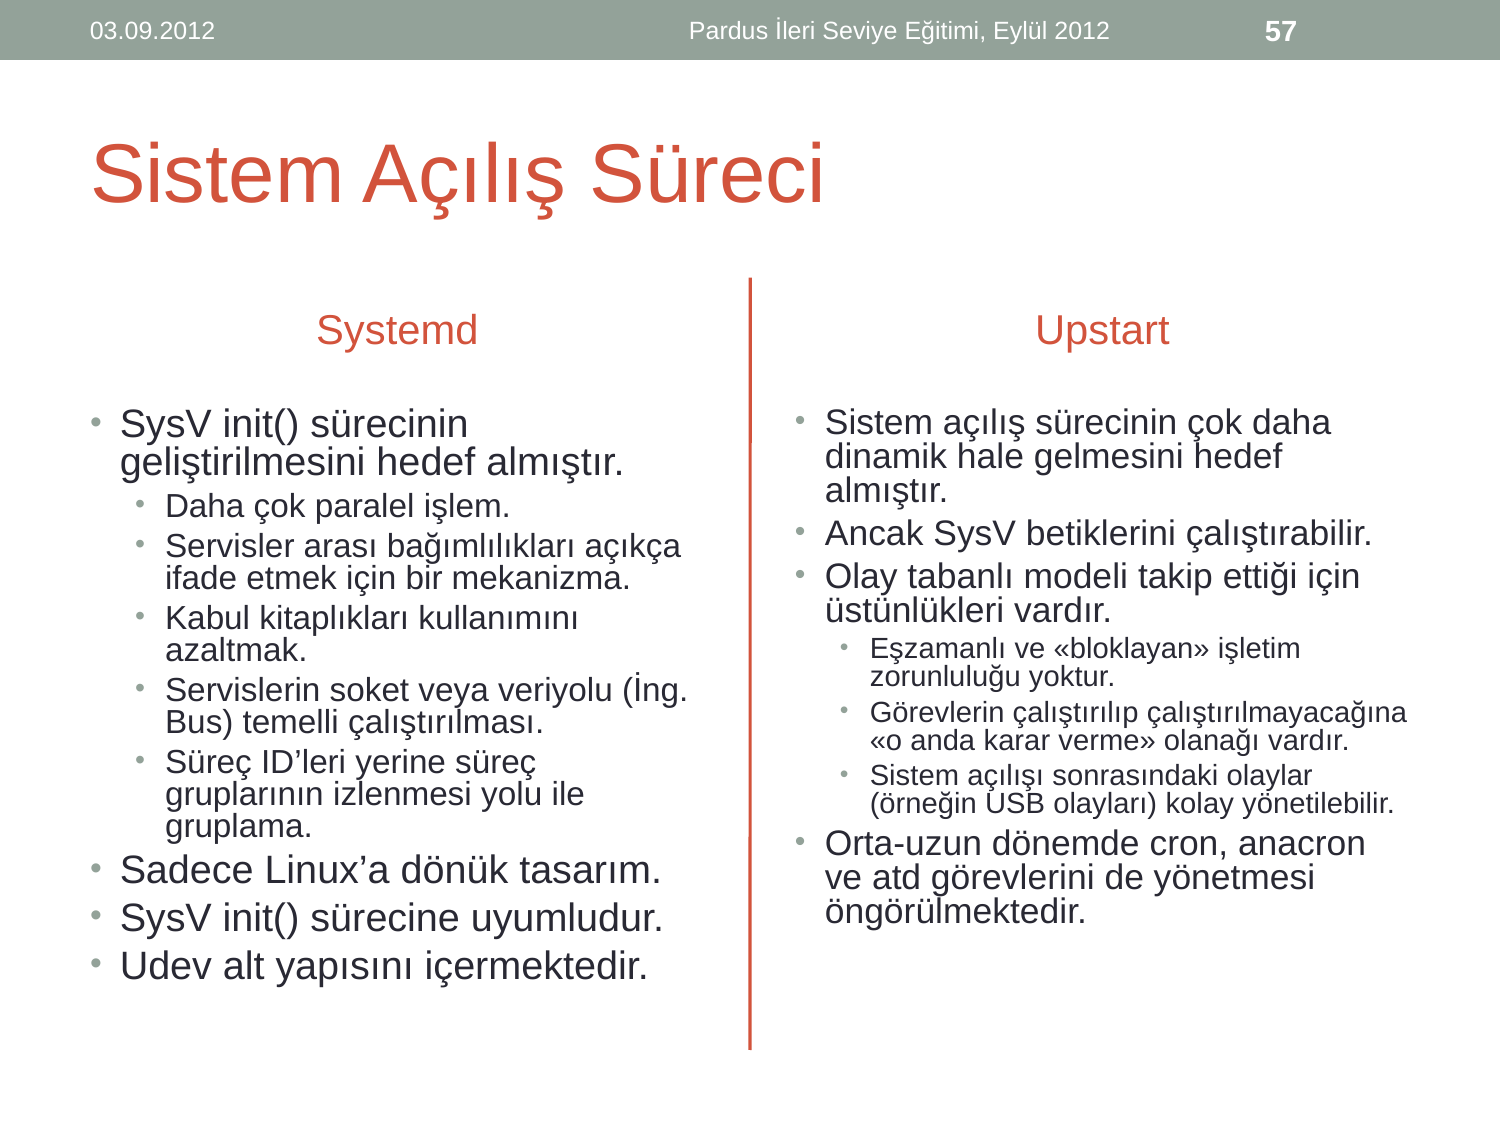

03.09.2012
Pardus İleri Seviye Eğitimi, Eylül 2012
# Sistem Açılış Süreci
Systemd
Upstart
SysV init() sürecinin geliştirilmesini hedef almıştır.
Daha çok paralel işlem.
Servisler arası bağımlılıkları açıkça ifade etmek için bir mekanizma.
Kabul kitaplıkları kullanımını azaltmak.
Servislerin soket veya veriyolu (İng. Bus) temelli çalıştırılması.
Süreç ID’leri yerine süreç gruplarının izlenmesi yolu ile gruplama.
Sadece Linux’a dönük tasarım.
SysV init() sürecine uyumludur.
Udev alt yapısını içermektedir.
Sistem açılış sürecinin çok daha dinamik hale gelmesini hedef almıştır.
Ancak SysV betiklerini çalıştırabilir.
Olay tabanlı modeli takip ettiği için üstünlükleri vardır.
Eşzamanlı ve «bloklayan» işletim zorunluluğu yoktur.
Görevlerin çalıştırılıp çalıştırılmayacağına «o anda karar verme» olanağı vardır.
Sistem açılışı sonrasındaki olaylar (örneğin USB olayları) kolay yönetilebilir.
Orta-uzun dönemde cron, anacron ve atd görevlerini de yönetmesi öngörülmektedir.